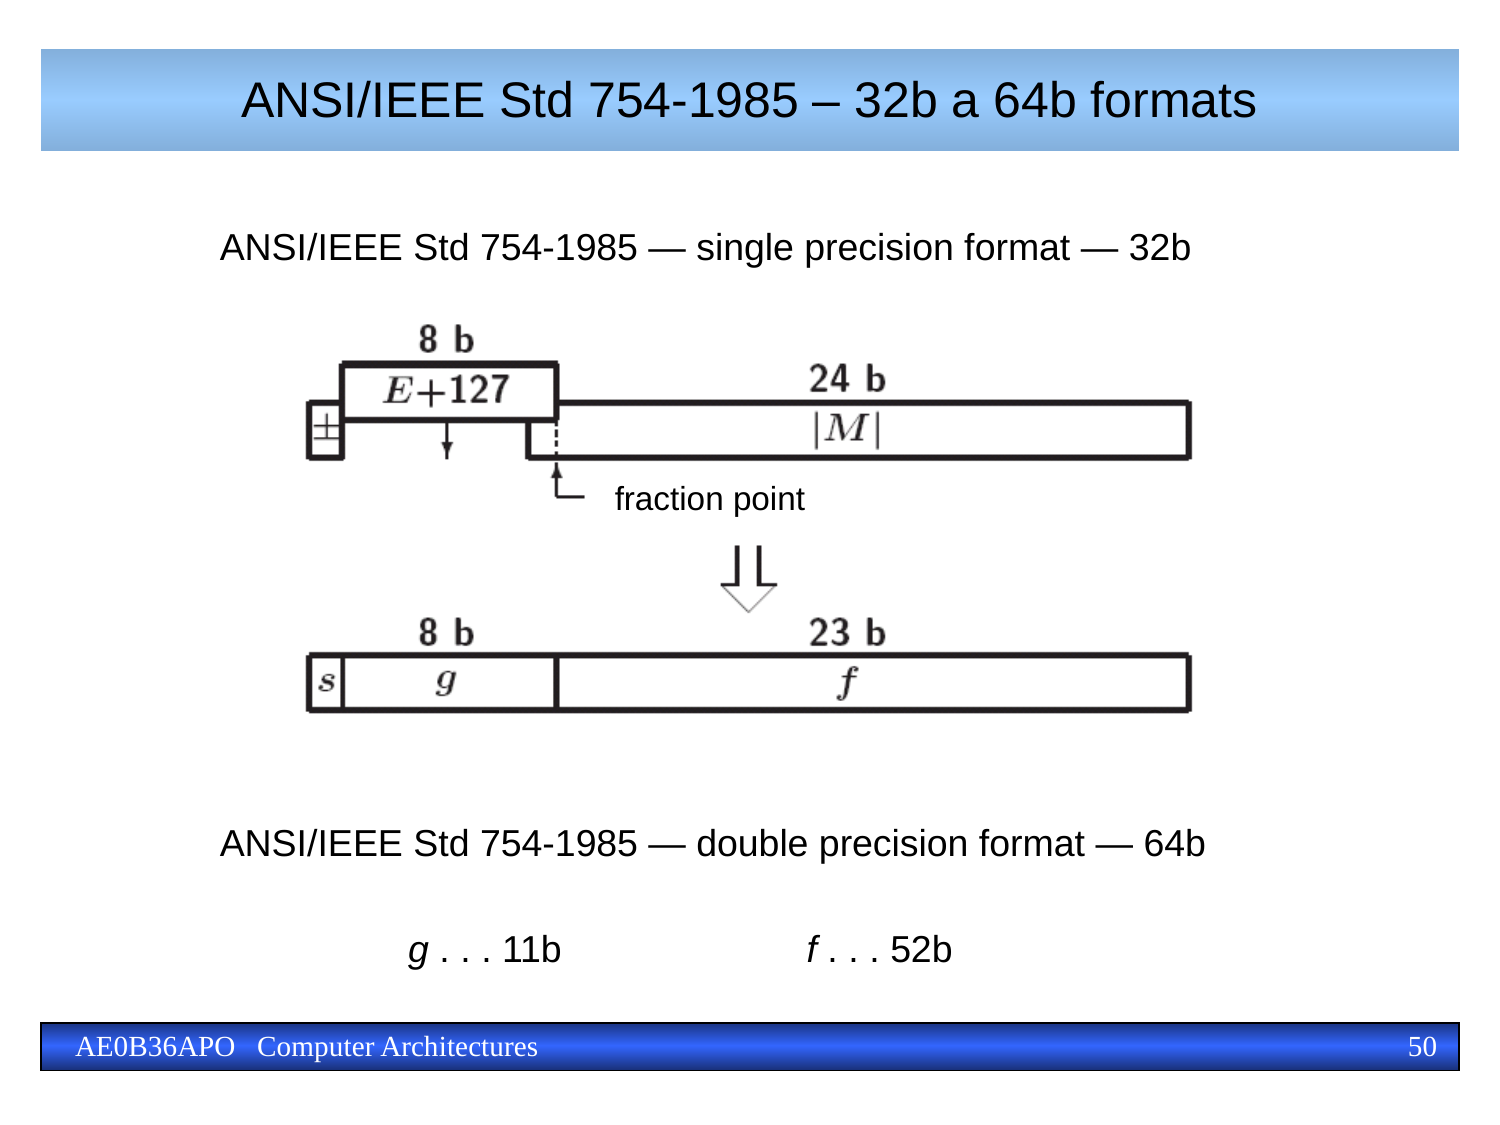

# ANSI/IEEE Std 754-1985 – 32b a 64b formats
ANSI/IEEE Std 754-1985 — single precision format — 32b
fraction point
ANSI/IEEE Std 754-1985 — double precision format — 64b
g . . . 11b
f . . . 52b
AE0B36APO Computer Architectures
50